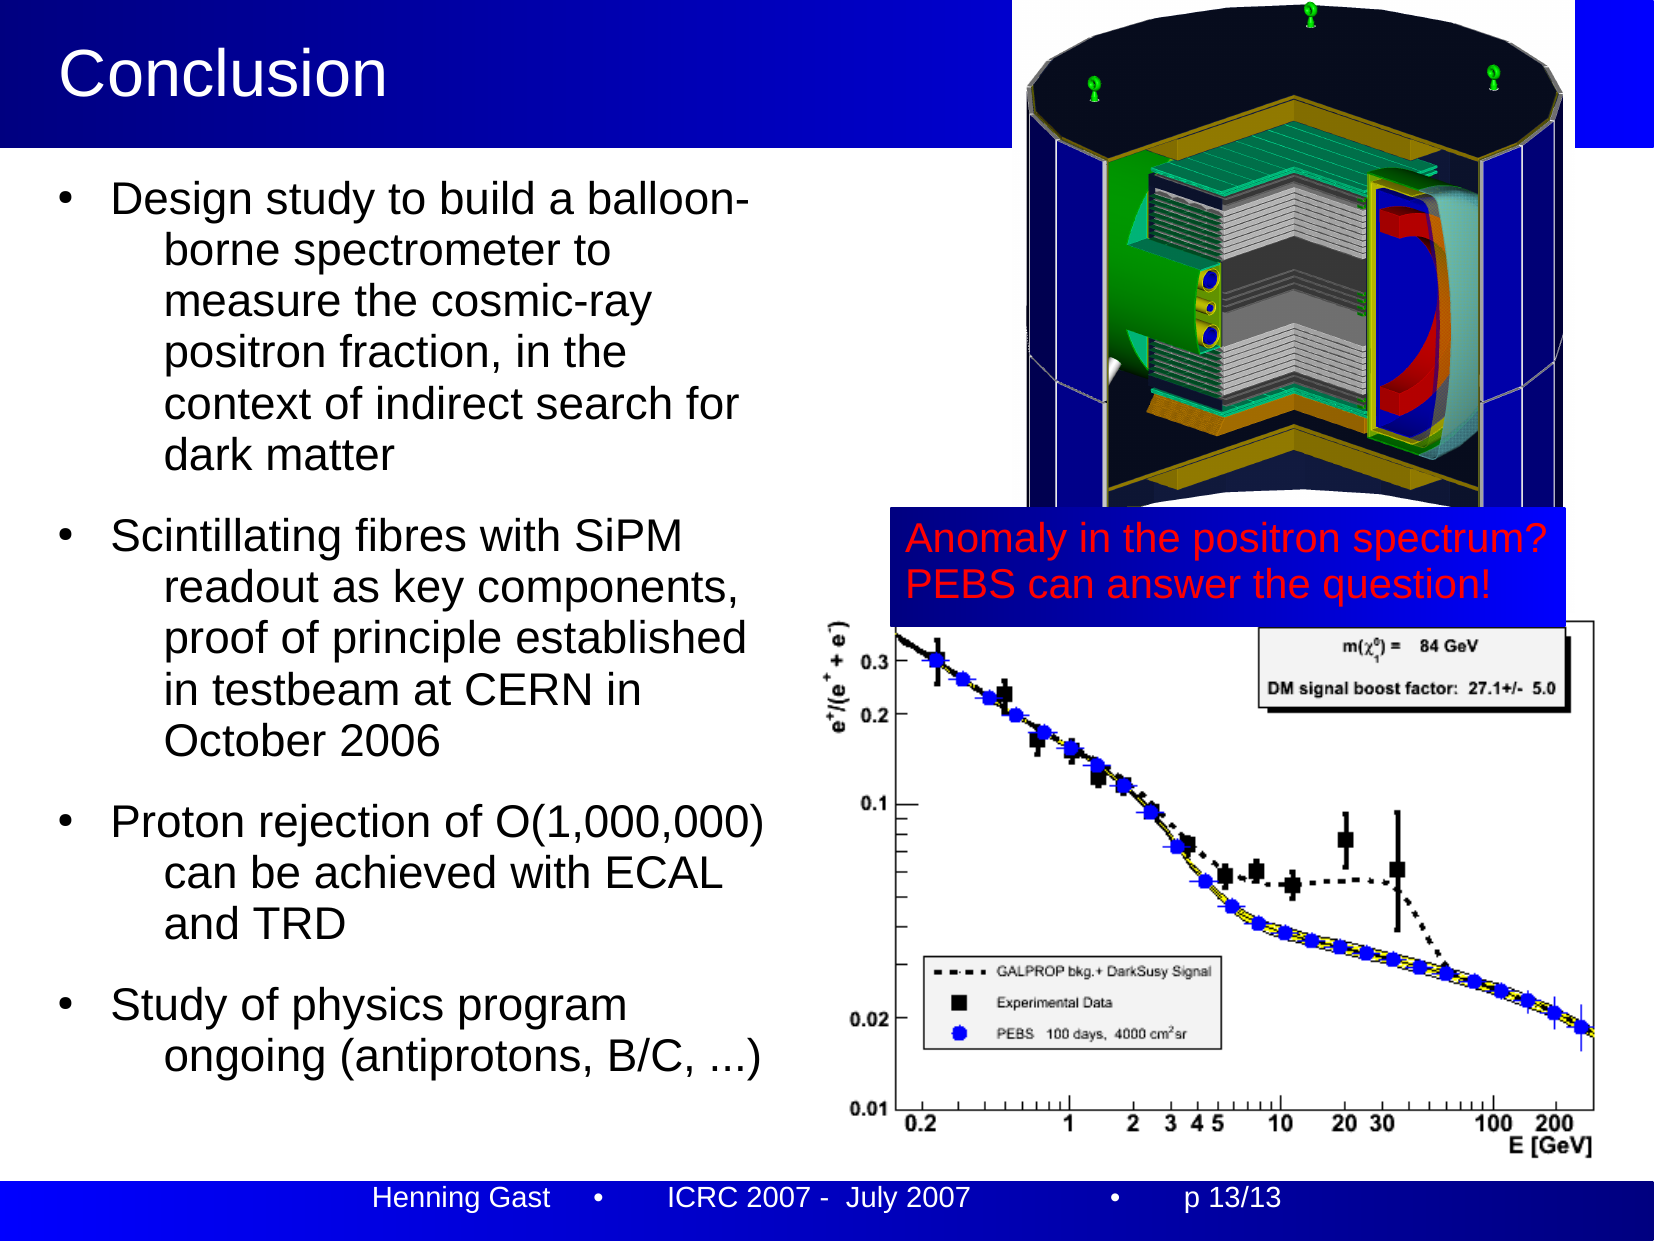

# Conclusion
Design study to build a balloon-borne spectrometer to measure the cosmic-ray positron fraction, in the context of indirect search for dark matter
Scintillating fibres with SiPM readout as key components, proof of principle established in testbeam at CERN in October 2006
Proton rejection of O(1,000,000) can be achieved with ECAL and TRD
Study of physics program ongoing (antiprotons, B/C, ...)
Anomaly in the positron spectrum?
PEBS can answer the question!